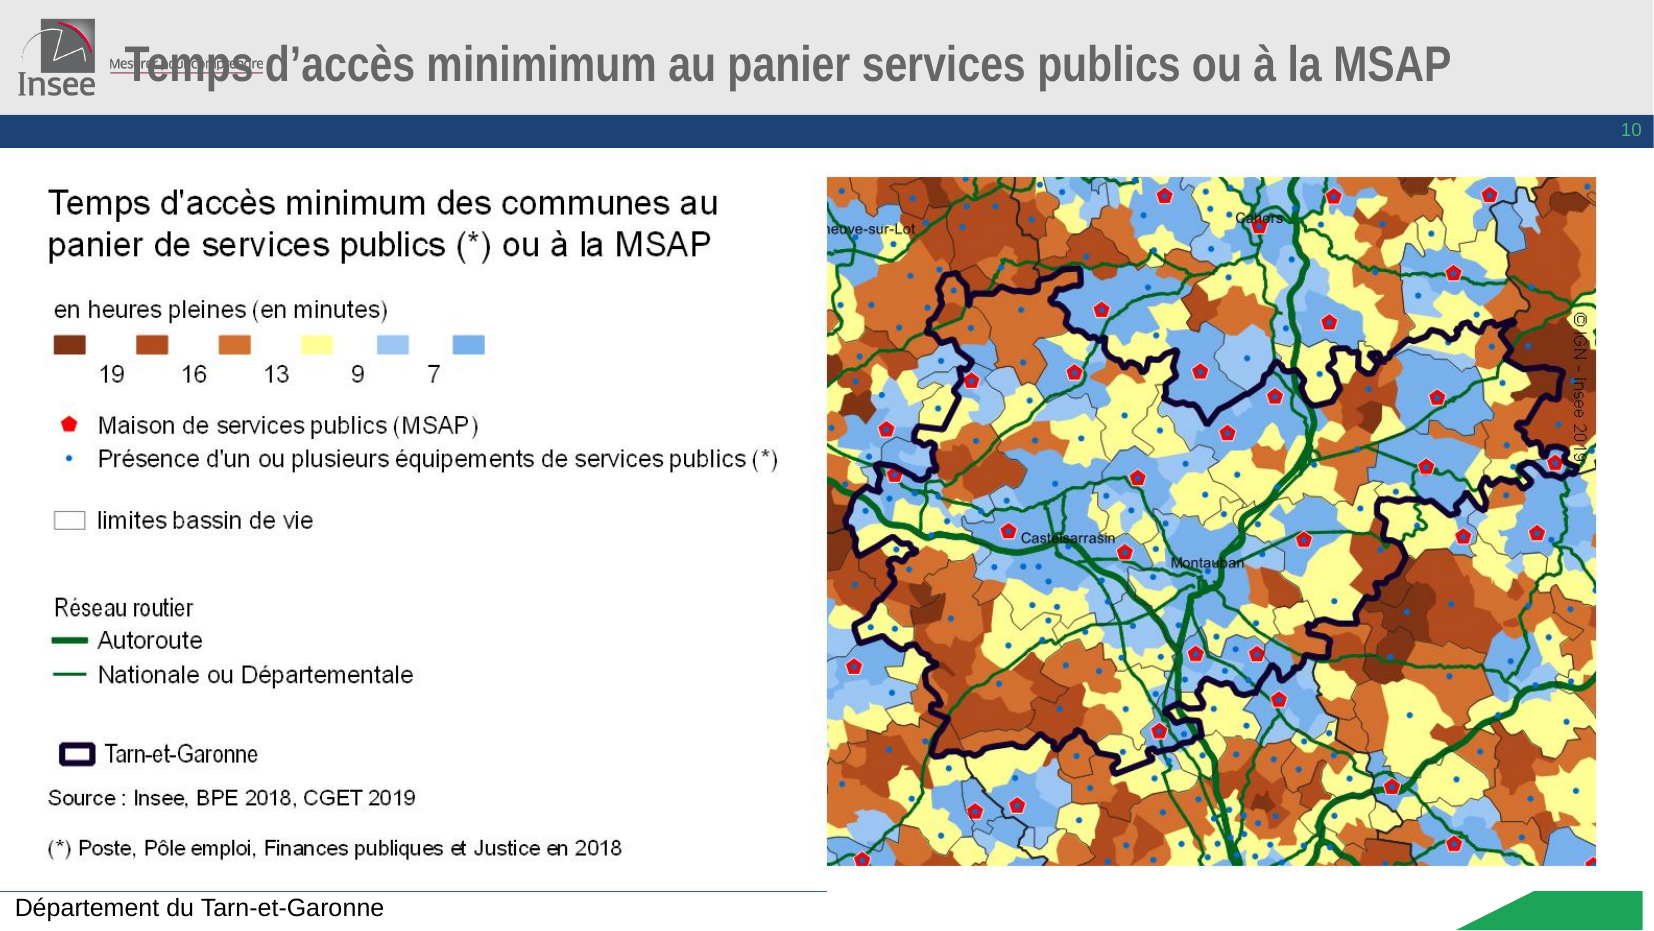

# Temps d’accès minimimum au panier services publics ou à la MSAP
10